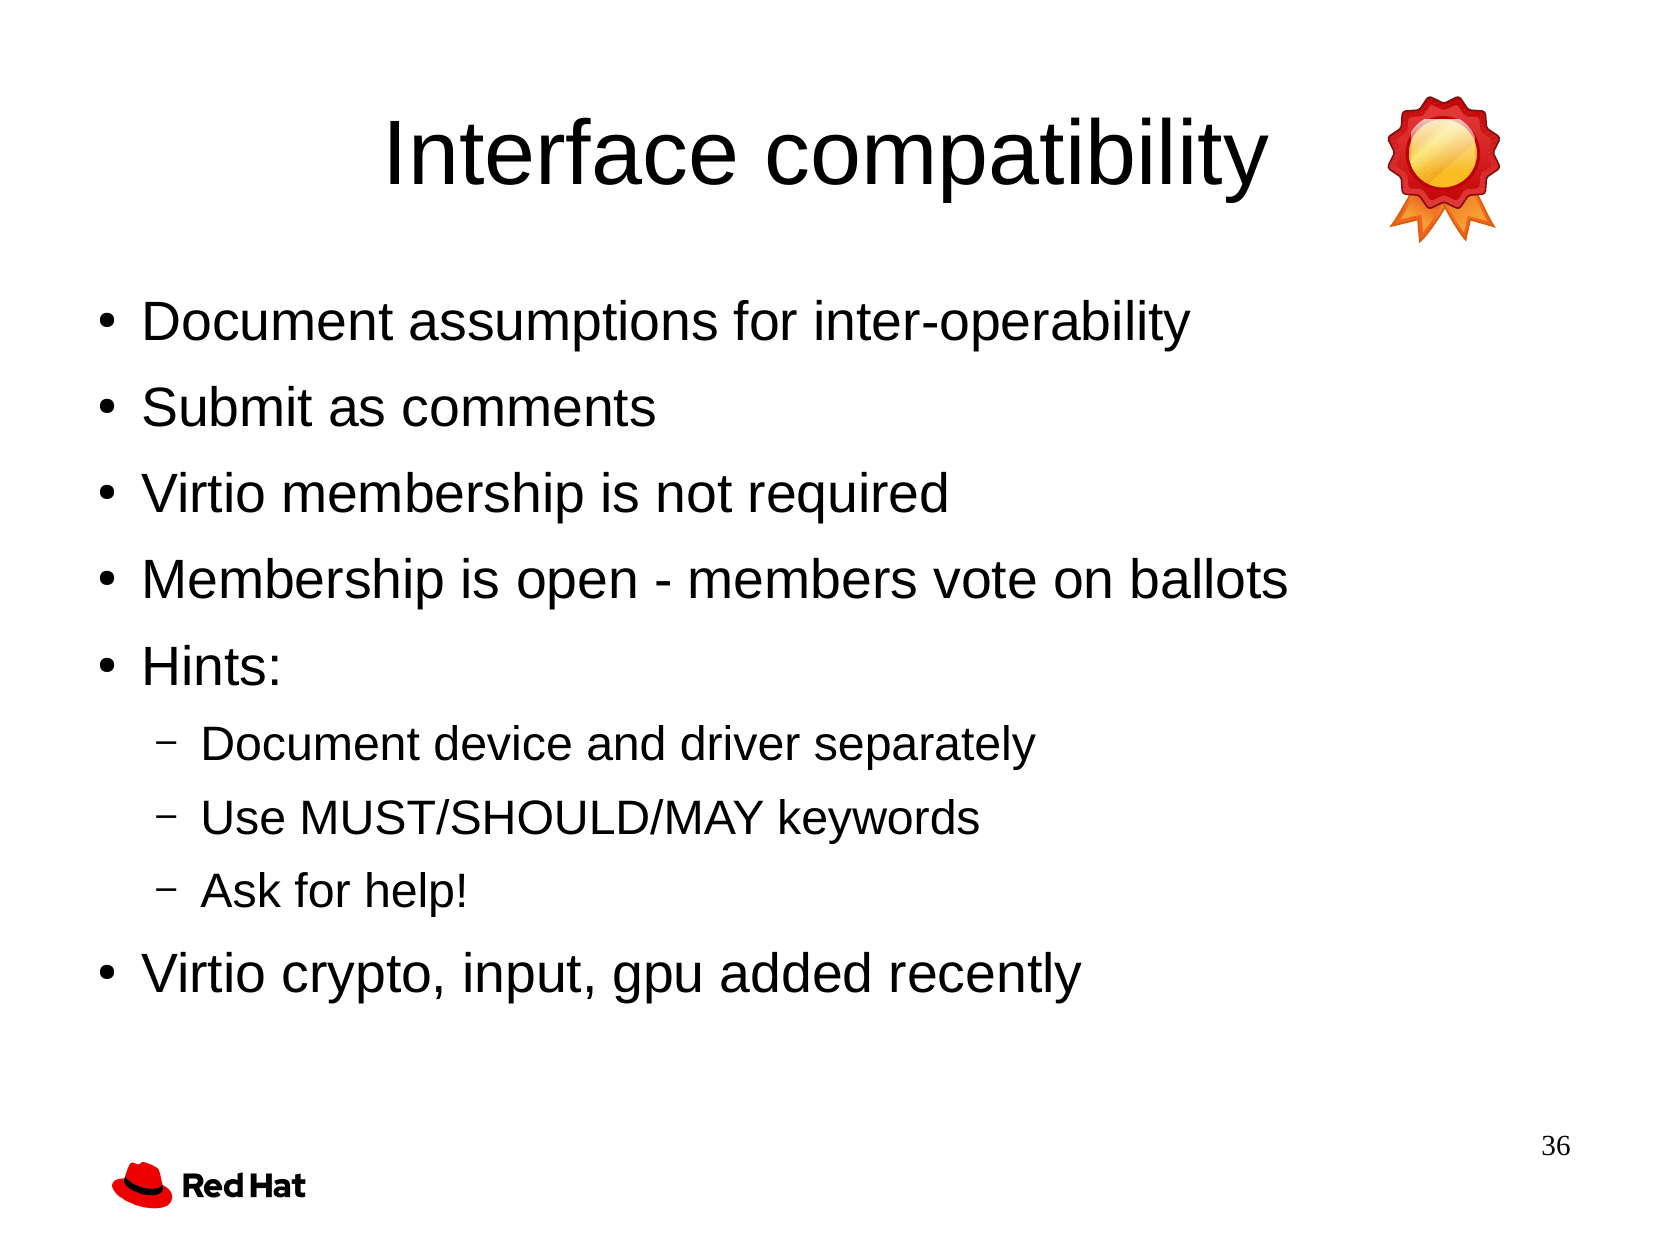

# Interface compatibility
Document assumptions for inter-operability
Submit as comments
Virtio membership is not required
Membership is open - members vote on ballots
Hints:
Document device and driver separately
Use MUST/SHOULD/MAY keywords
Ask for help!
Virtio crypto, input, gpu added recently
36